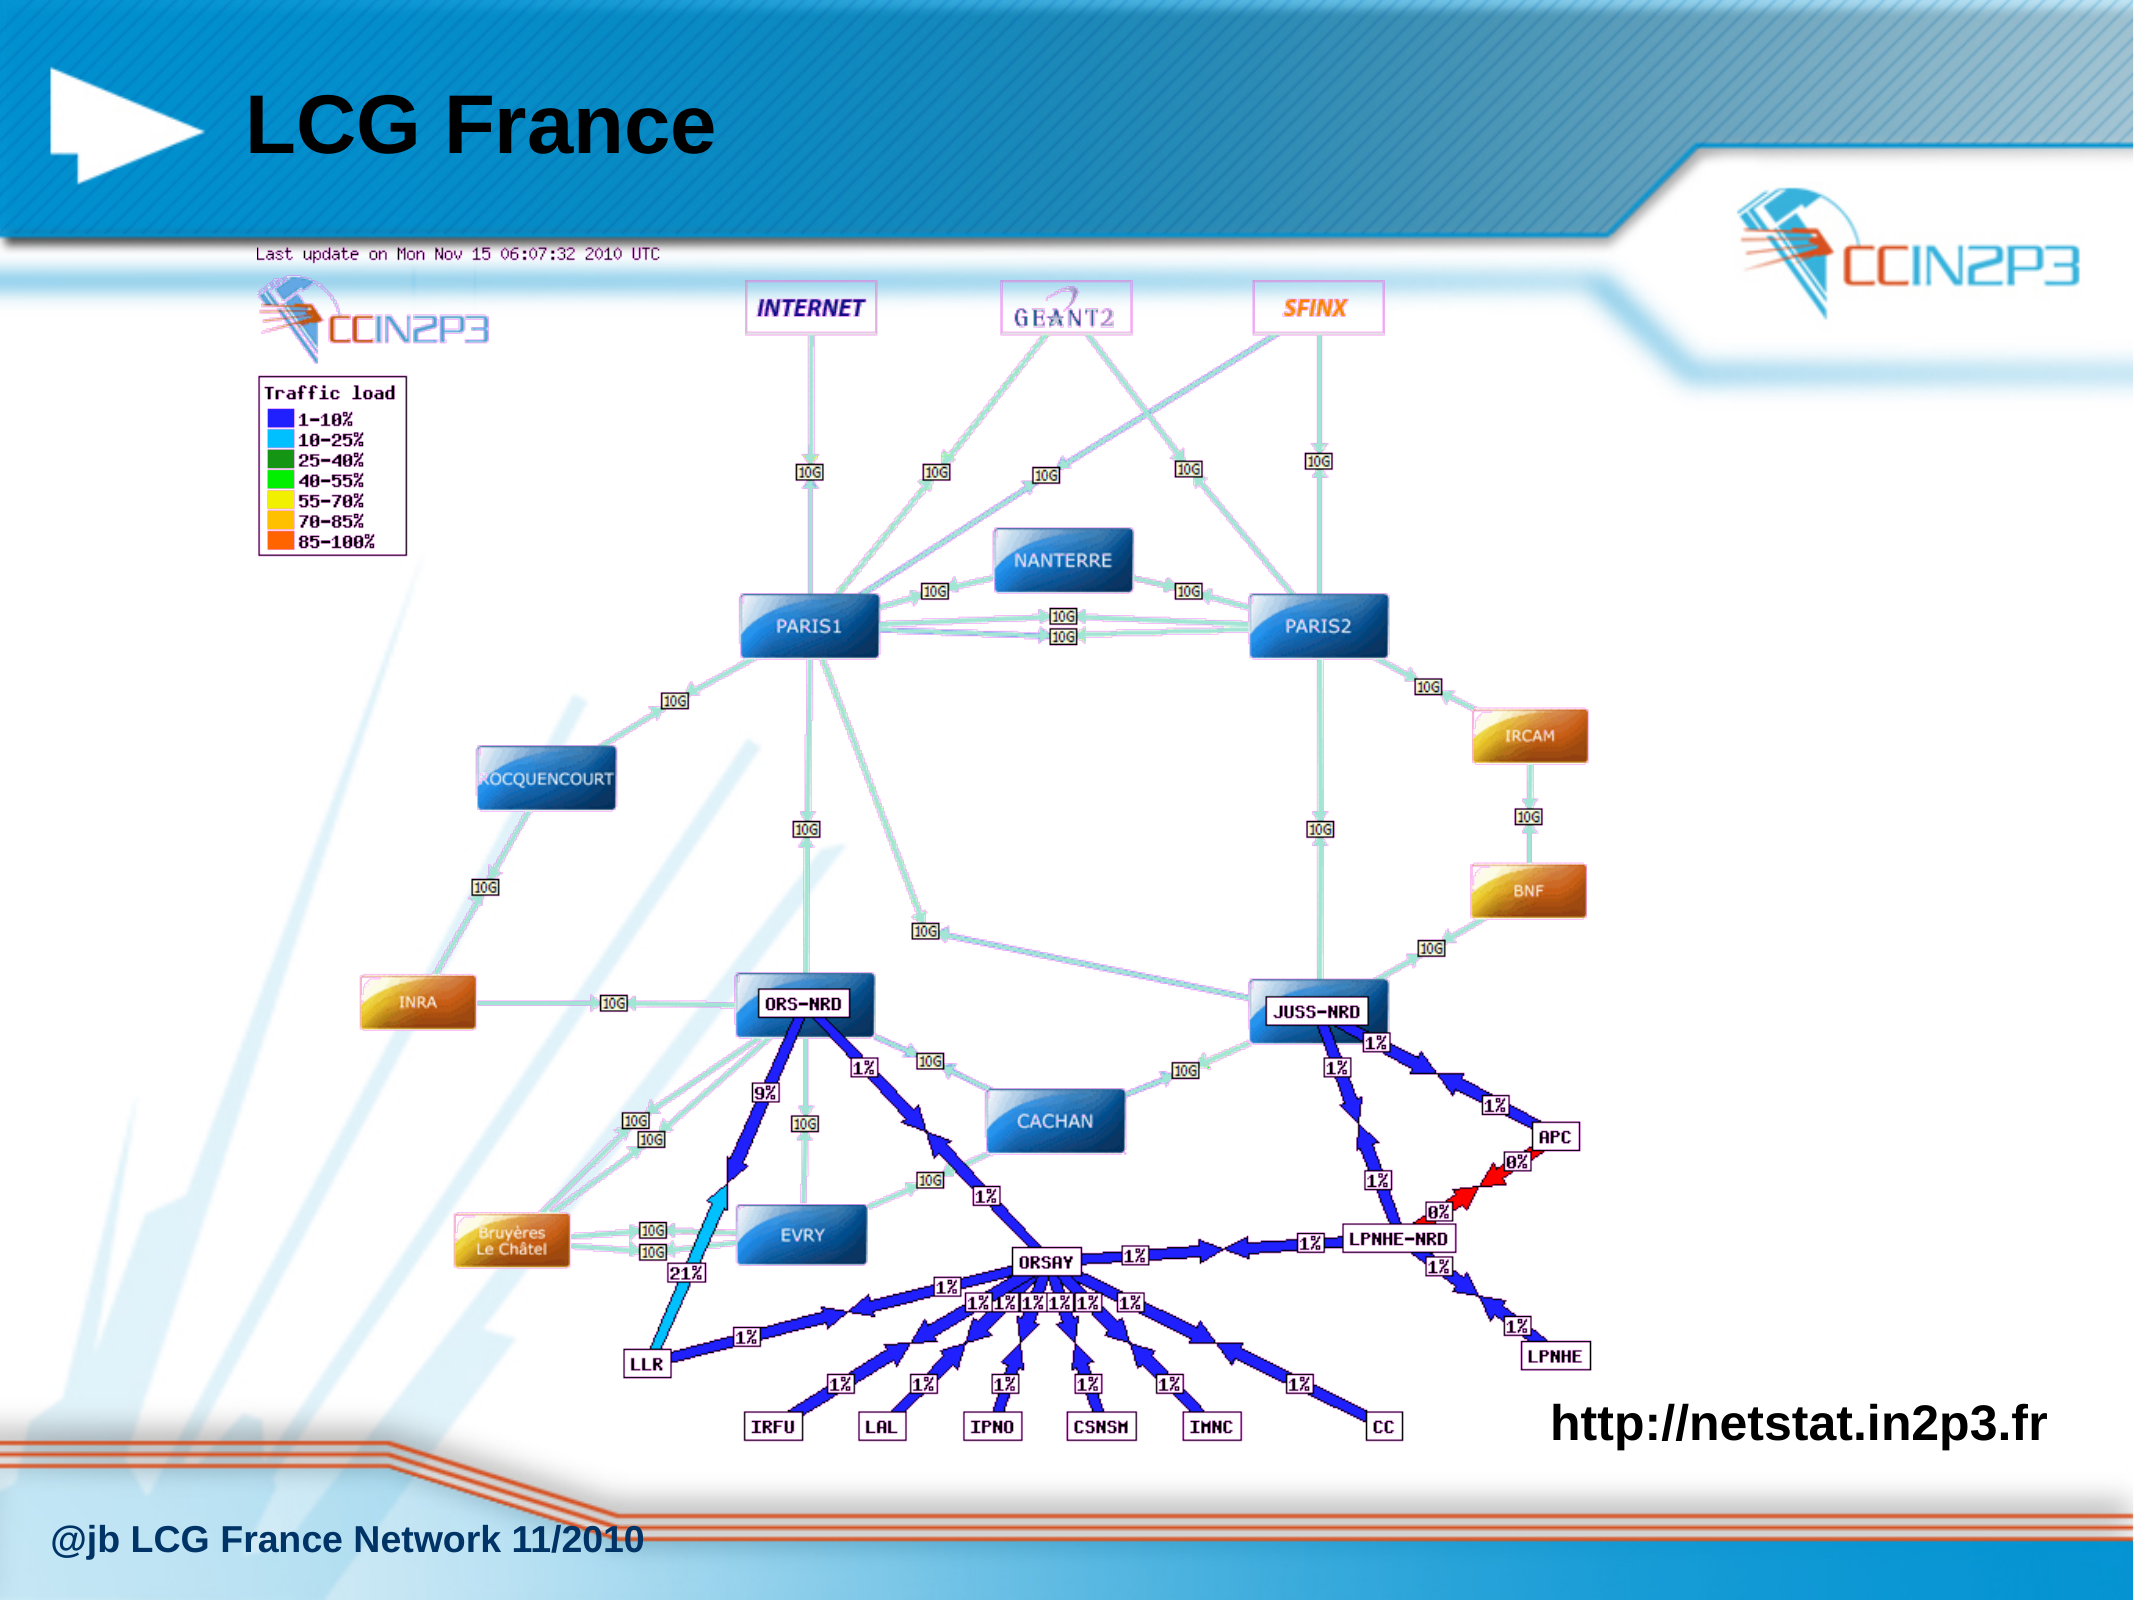

# LCG France
http://netstat.in2p3.fr
8
Votre Nom